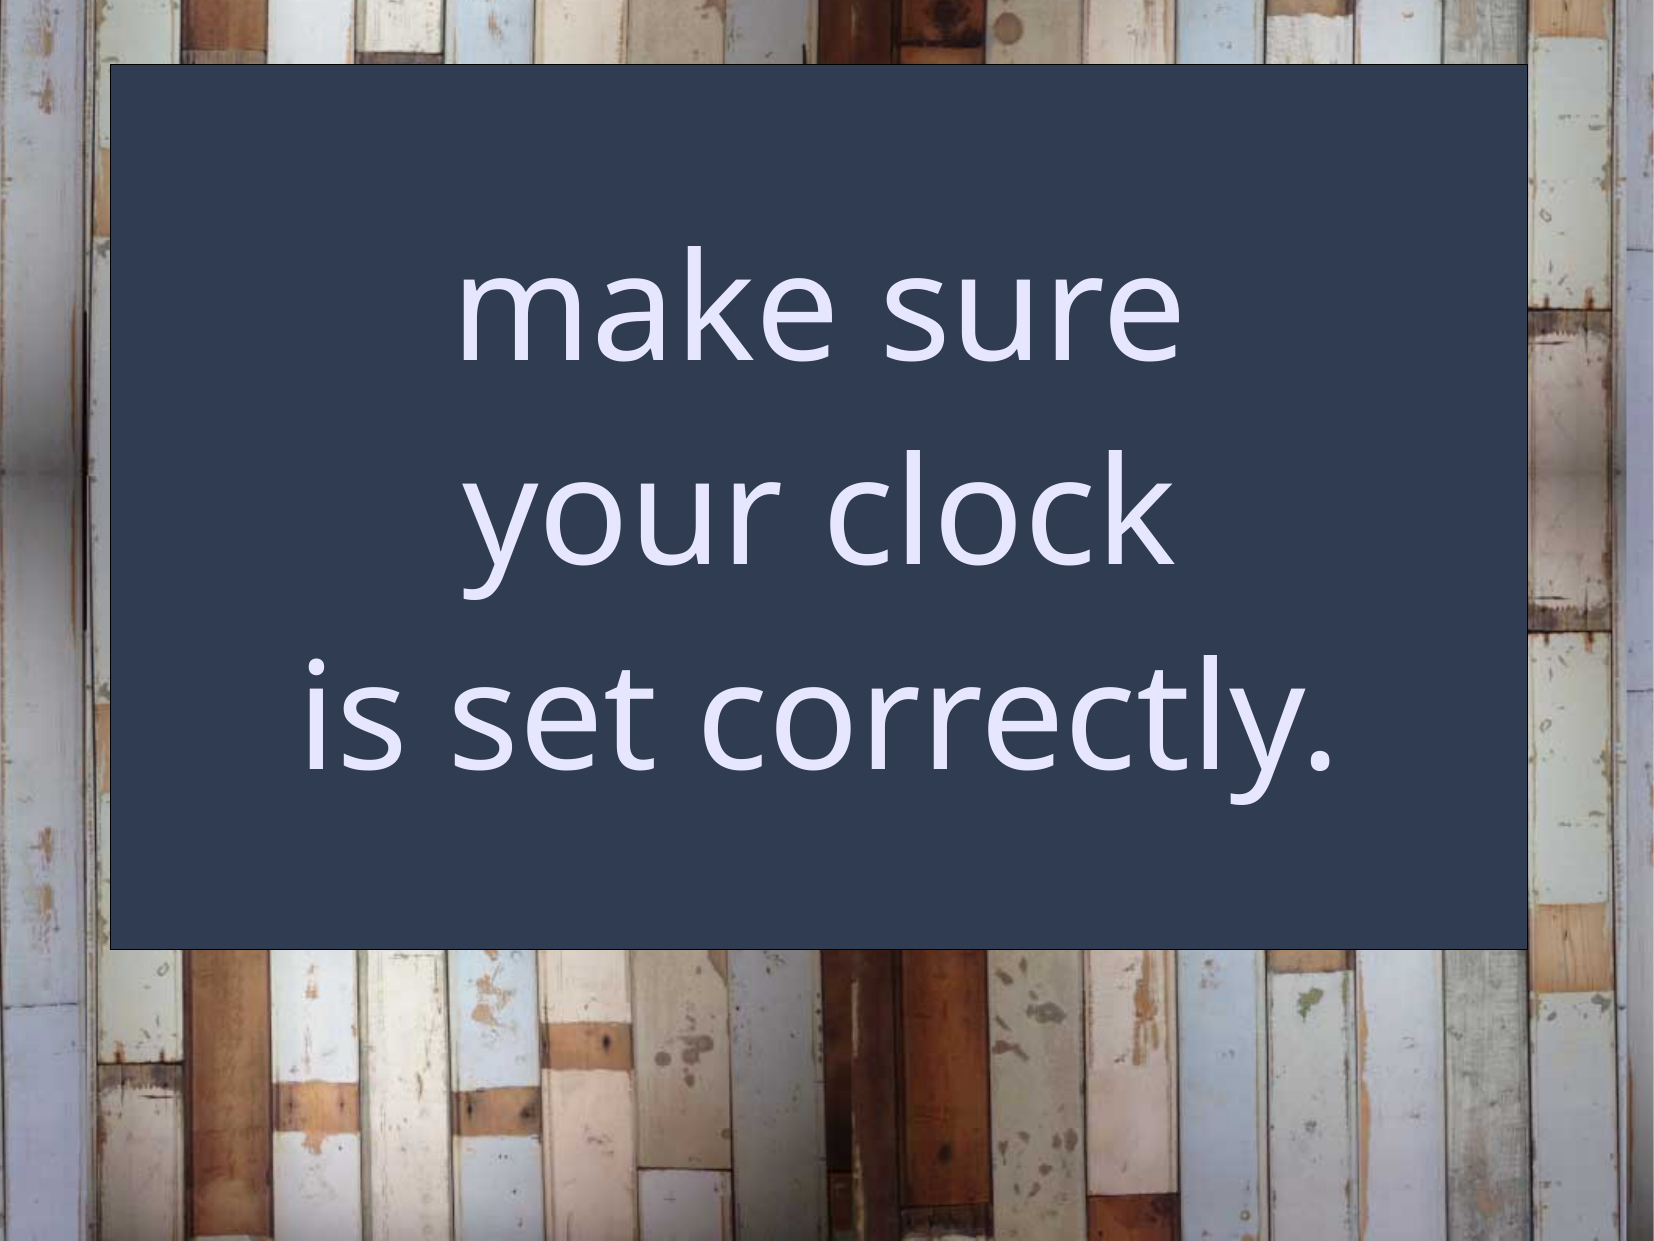

make sure
your clock
is set correctly.